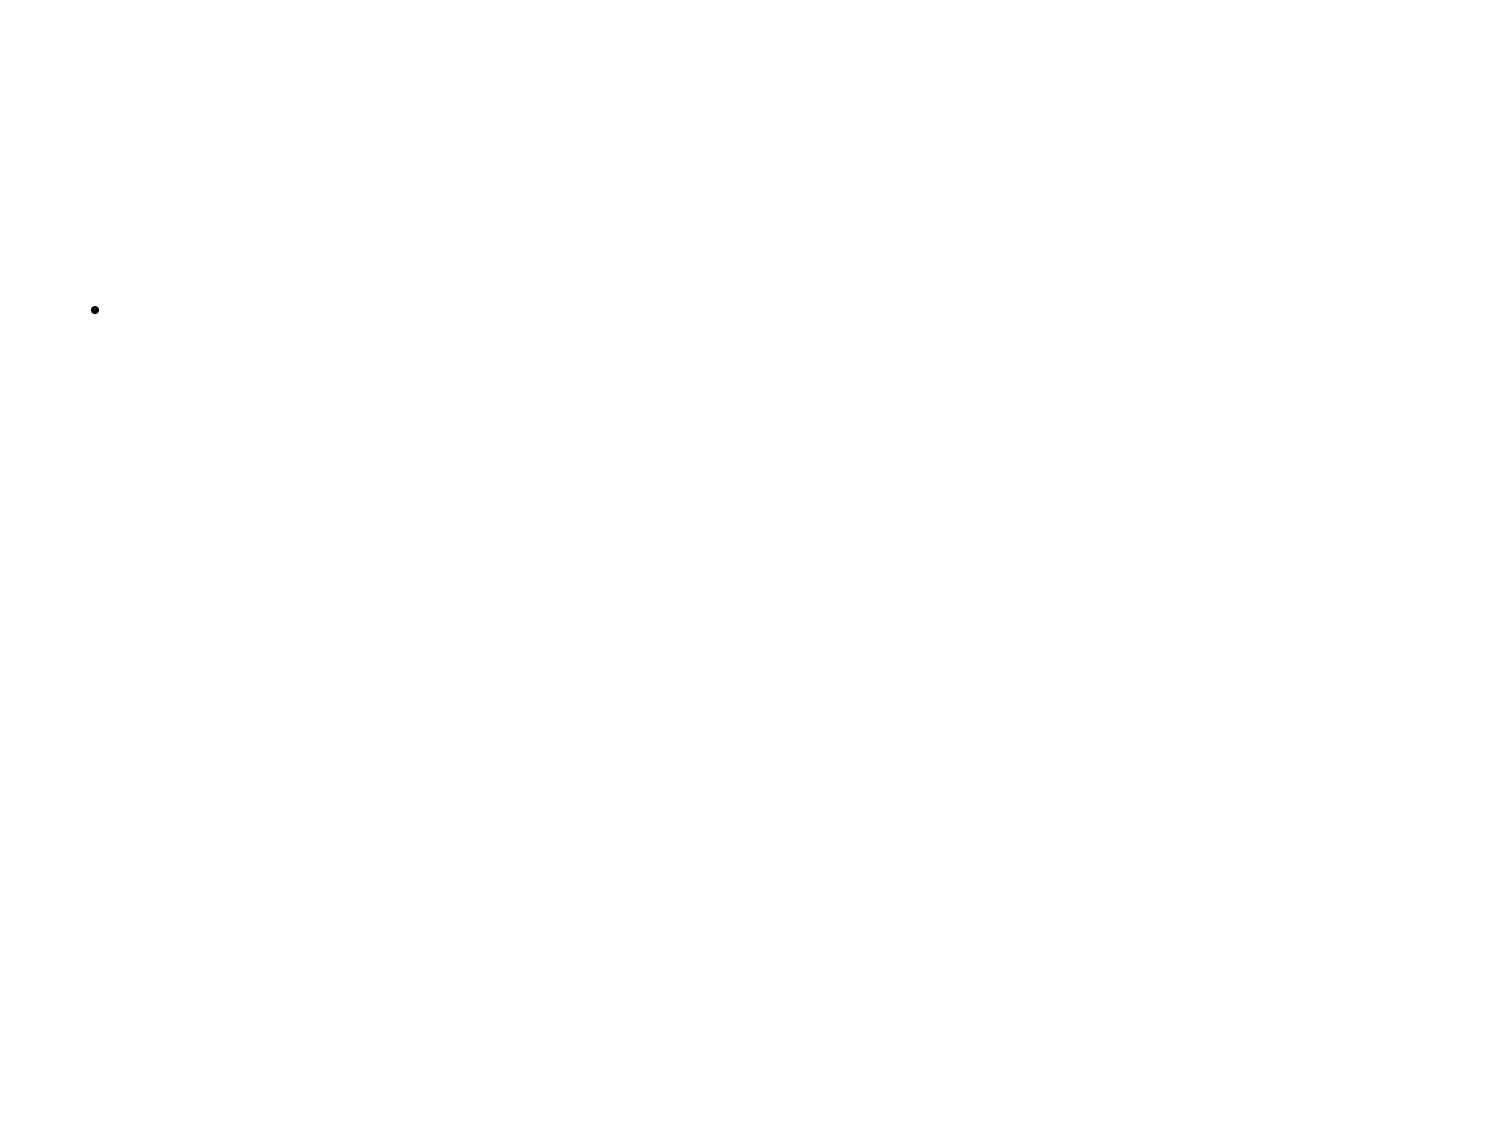

# Όταν έφτασε η ώρα των σπουδών του, ο Gianni αποφάσισε να ακολουθήσει την επιστήμη της αρχιτεκτονικής. Καθώς τελείωσε τις σπουδές του στο Μιλάνο, ειδικεύτηκε στον σχεδιασμό μόδας κάνοντας δειλά, τα πρώτα του βήματα στον σχεδιασμό…